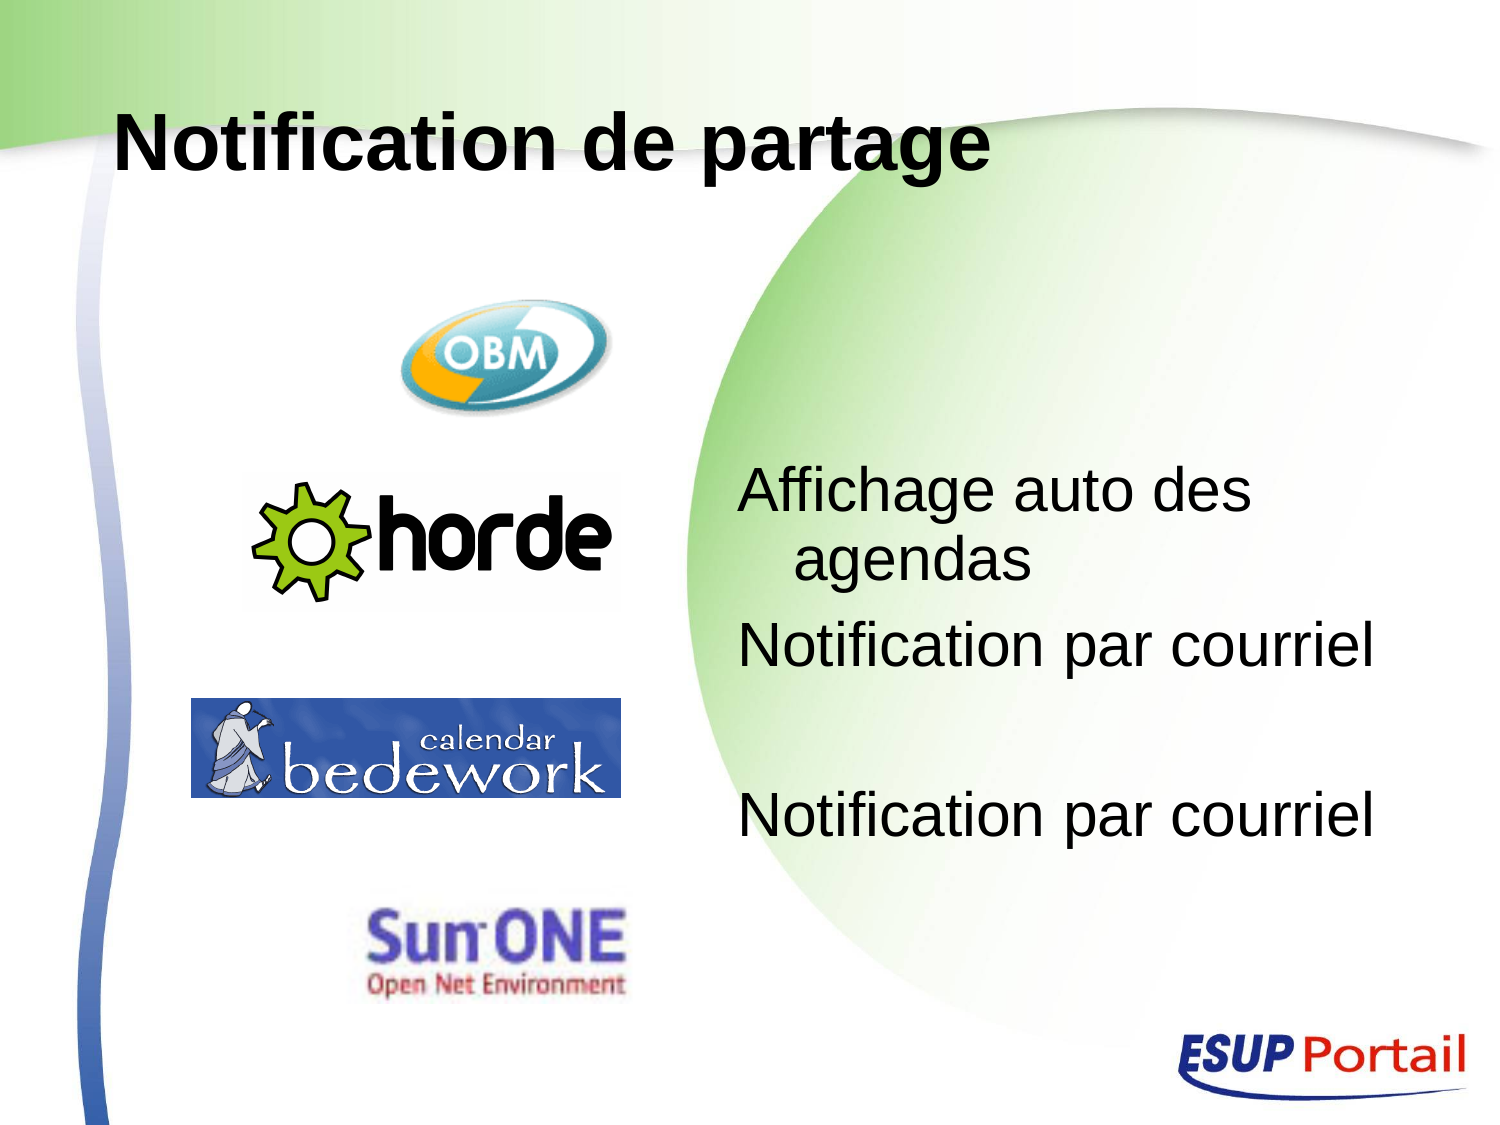

# Notification de partage
Affichage auto des agendas
Notification par courriel
Notification par courriel